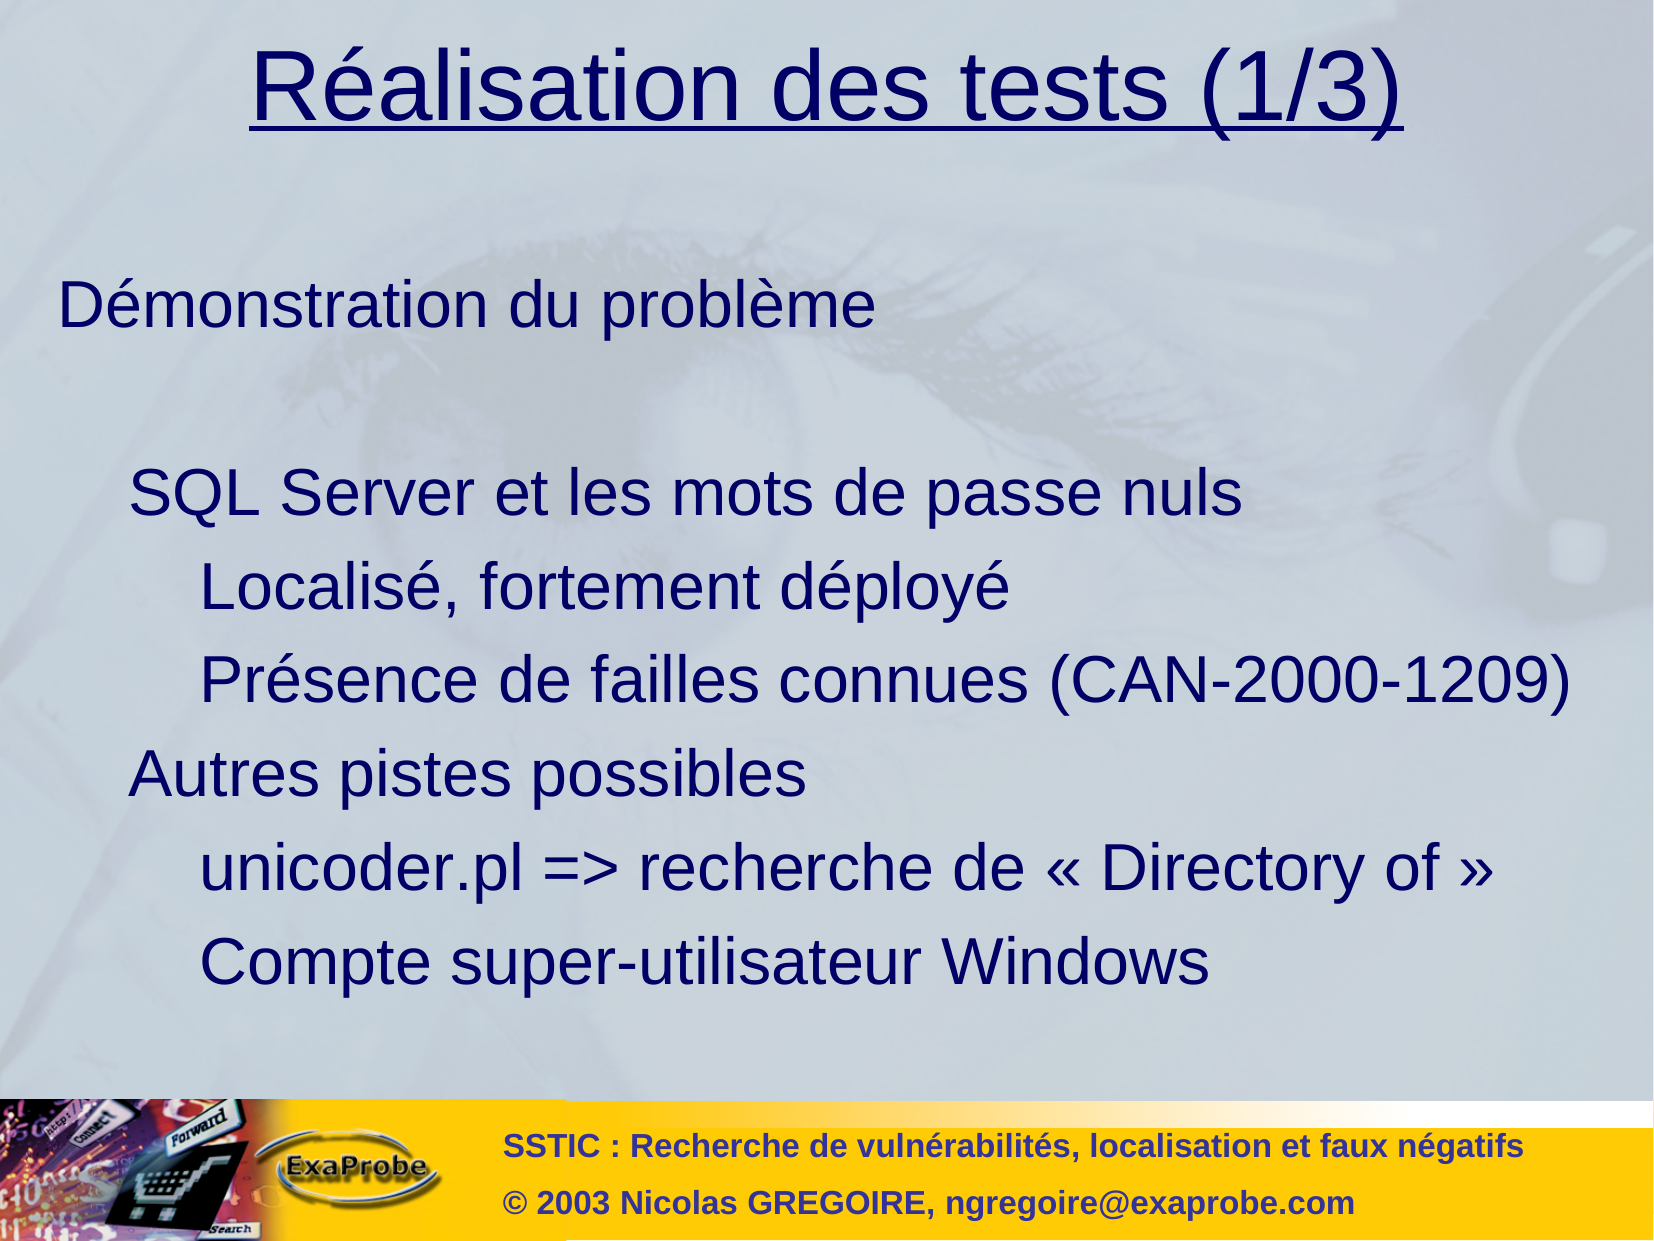

# Réalisation des tests (1/3)
 Démonstration du problème
 SQL Server et les mots de passe nuls
 Localisé, fortement déployé
 Présence de failles connues (CAN-2000-1209)
 Autres pistes possibles
 unicoder.pl => recherche de « Directory of »
 Compte super-utilisateur Windows